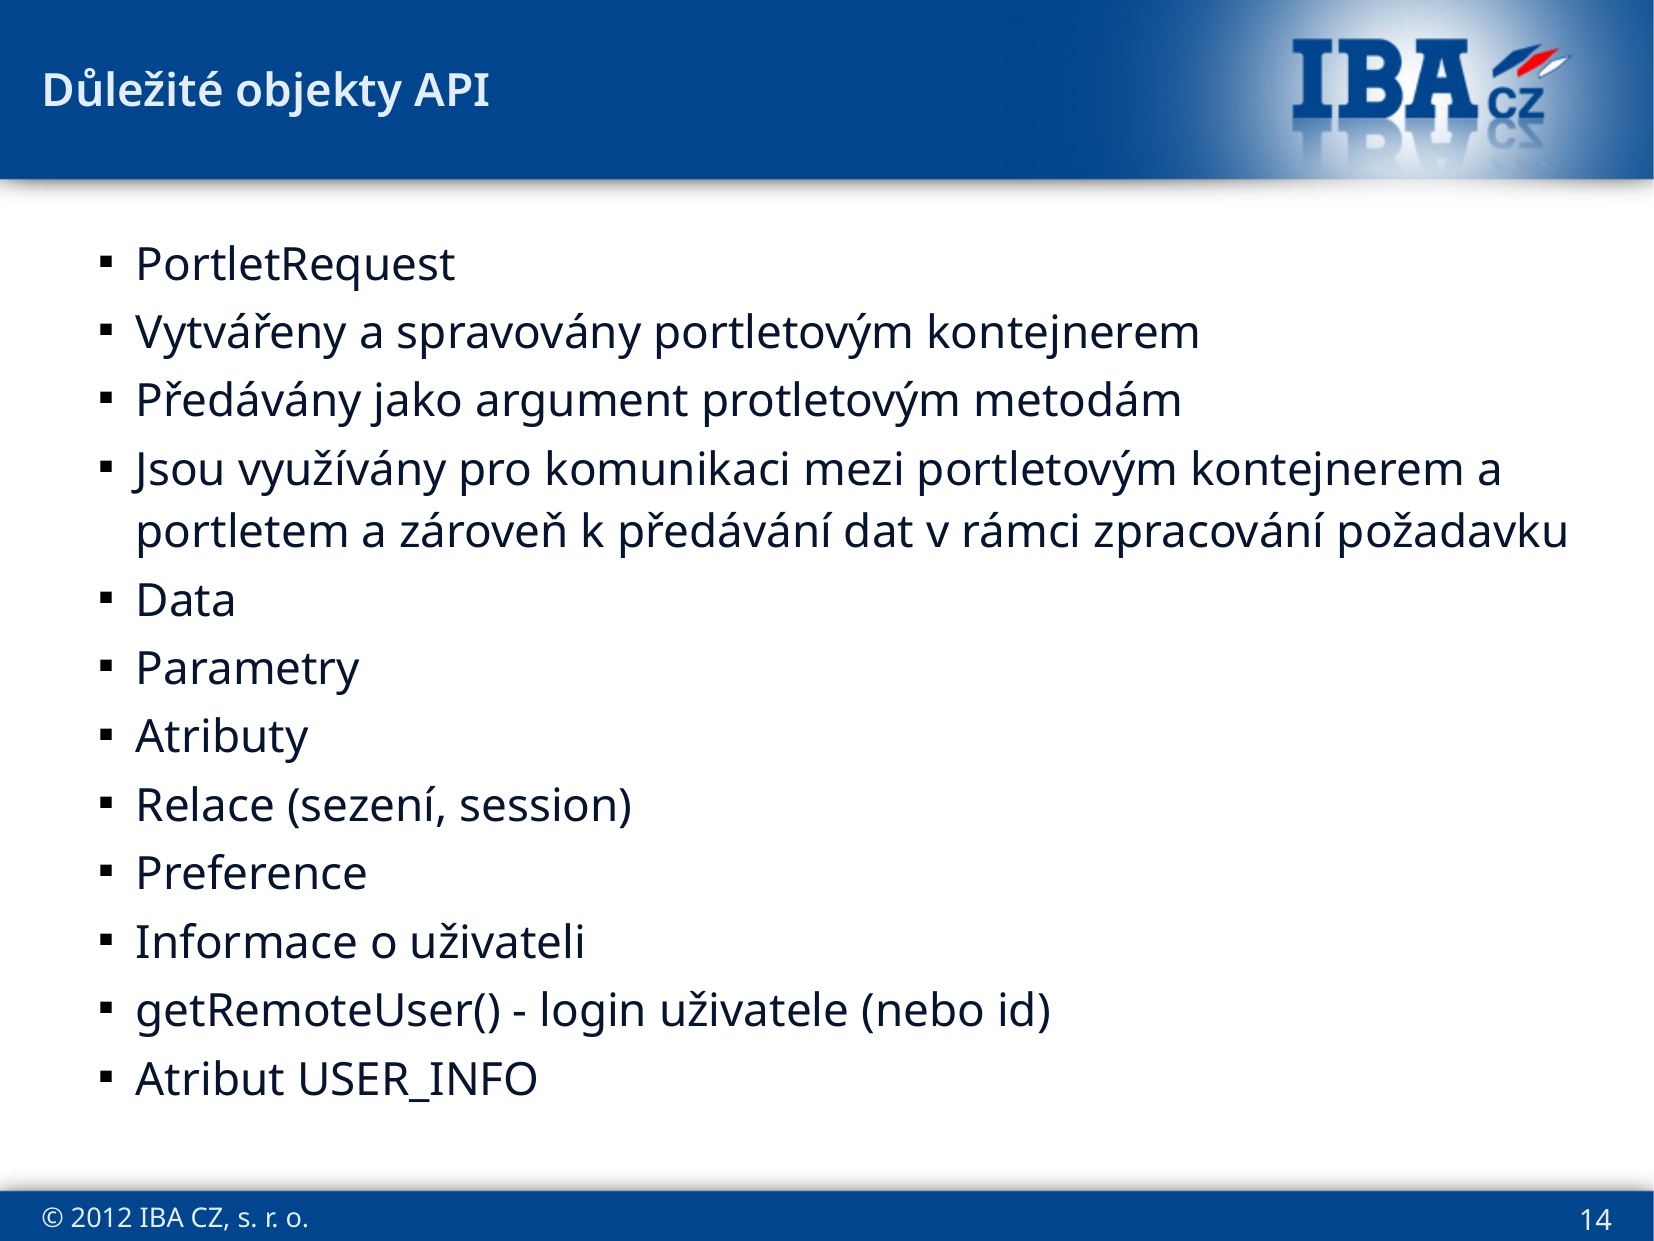

# Důležité objekty API
PortletRequest
Vytvářeny a spravovány portletovým kontejnerem
Předávány jako argument protletovým metodám
Jsou využívány pro komunikaci mezi portletovým kontejnerem a portletem a zároveň k předávání dat v rámci zpracování požadavku
Data
Parametry
Atributy
Relace (sezení, session)
Preference
Informace o uživateli
getRemoteUser() - login uživatele (nebo id)
Atribut USER_INFO
14